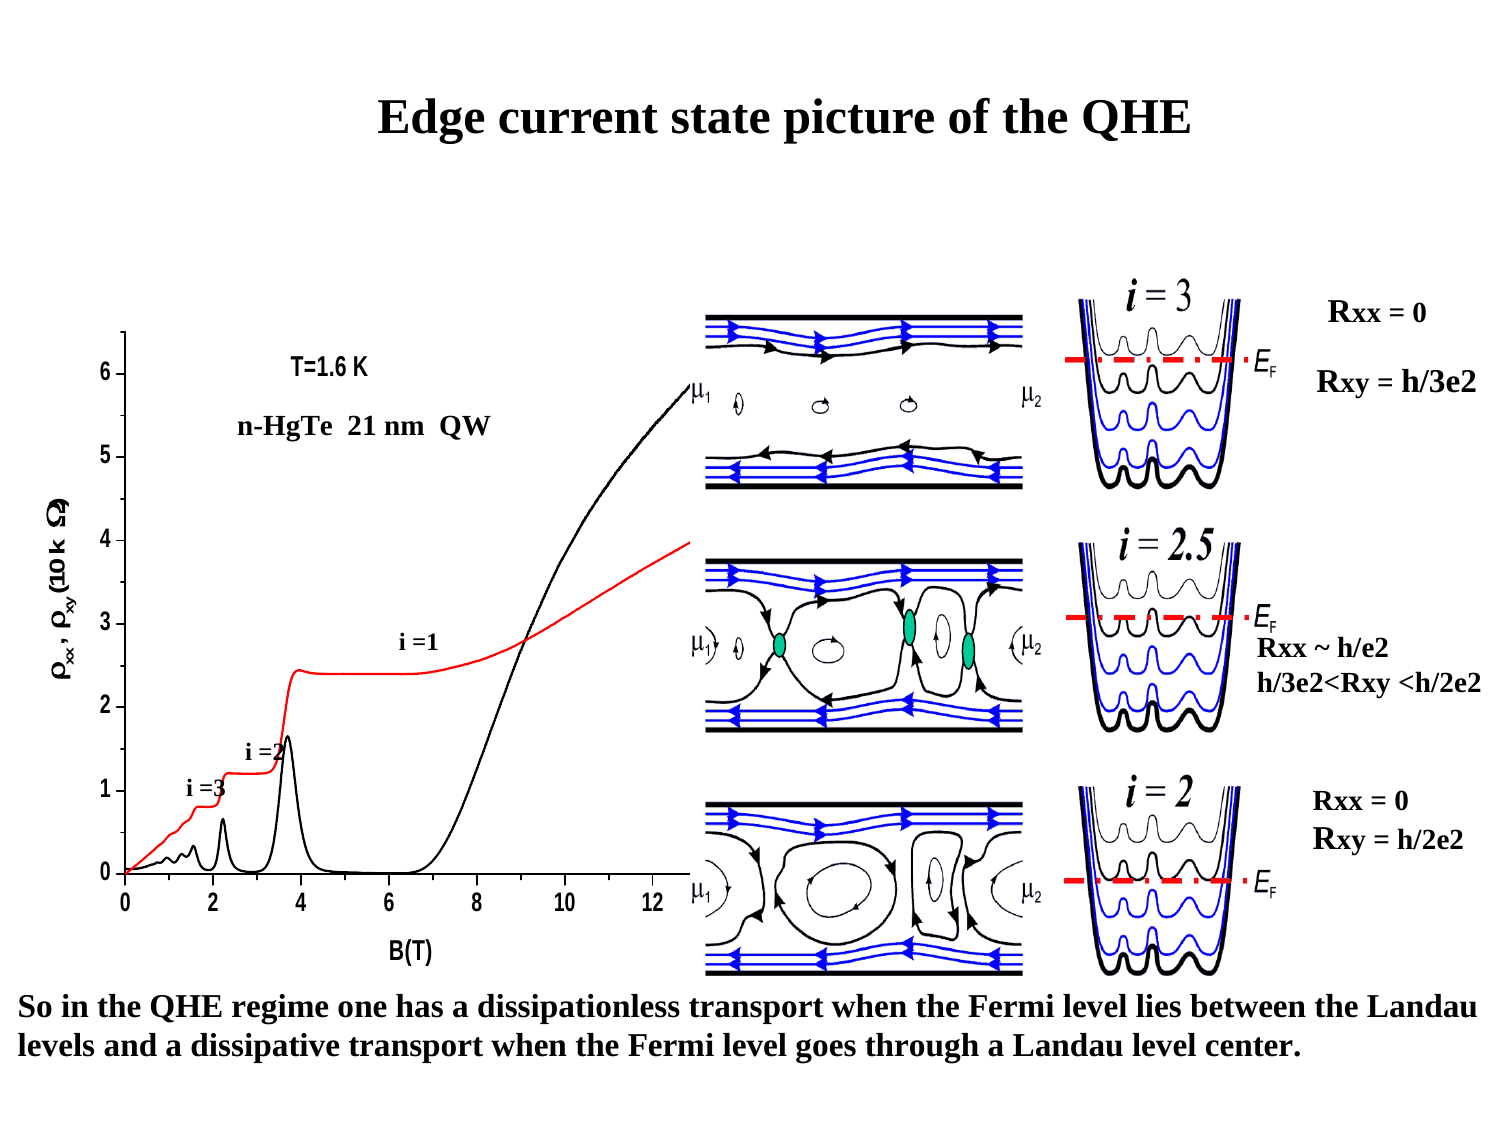

# Edge current state picture of the QHE
Rxx = 0
Rxy = h/3e2
n-HgTe 21 nm QW
i =1
Rxx ~ h/e2
h/3e2<Rxy <h/2e2
i =2
i =3
Rxx = 0
Rxy = h/2e2
So in the QHE regime one has a dissipationless transport when the Fermi level lies between the Landau
levels and a dissipative transport when the Fermi level goes through a Landau level center.